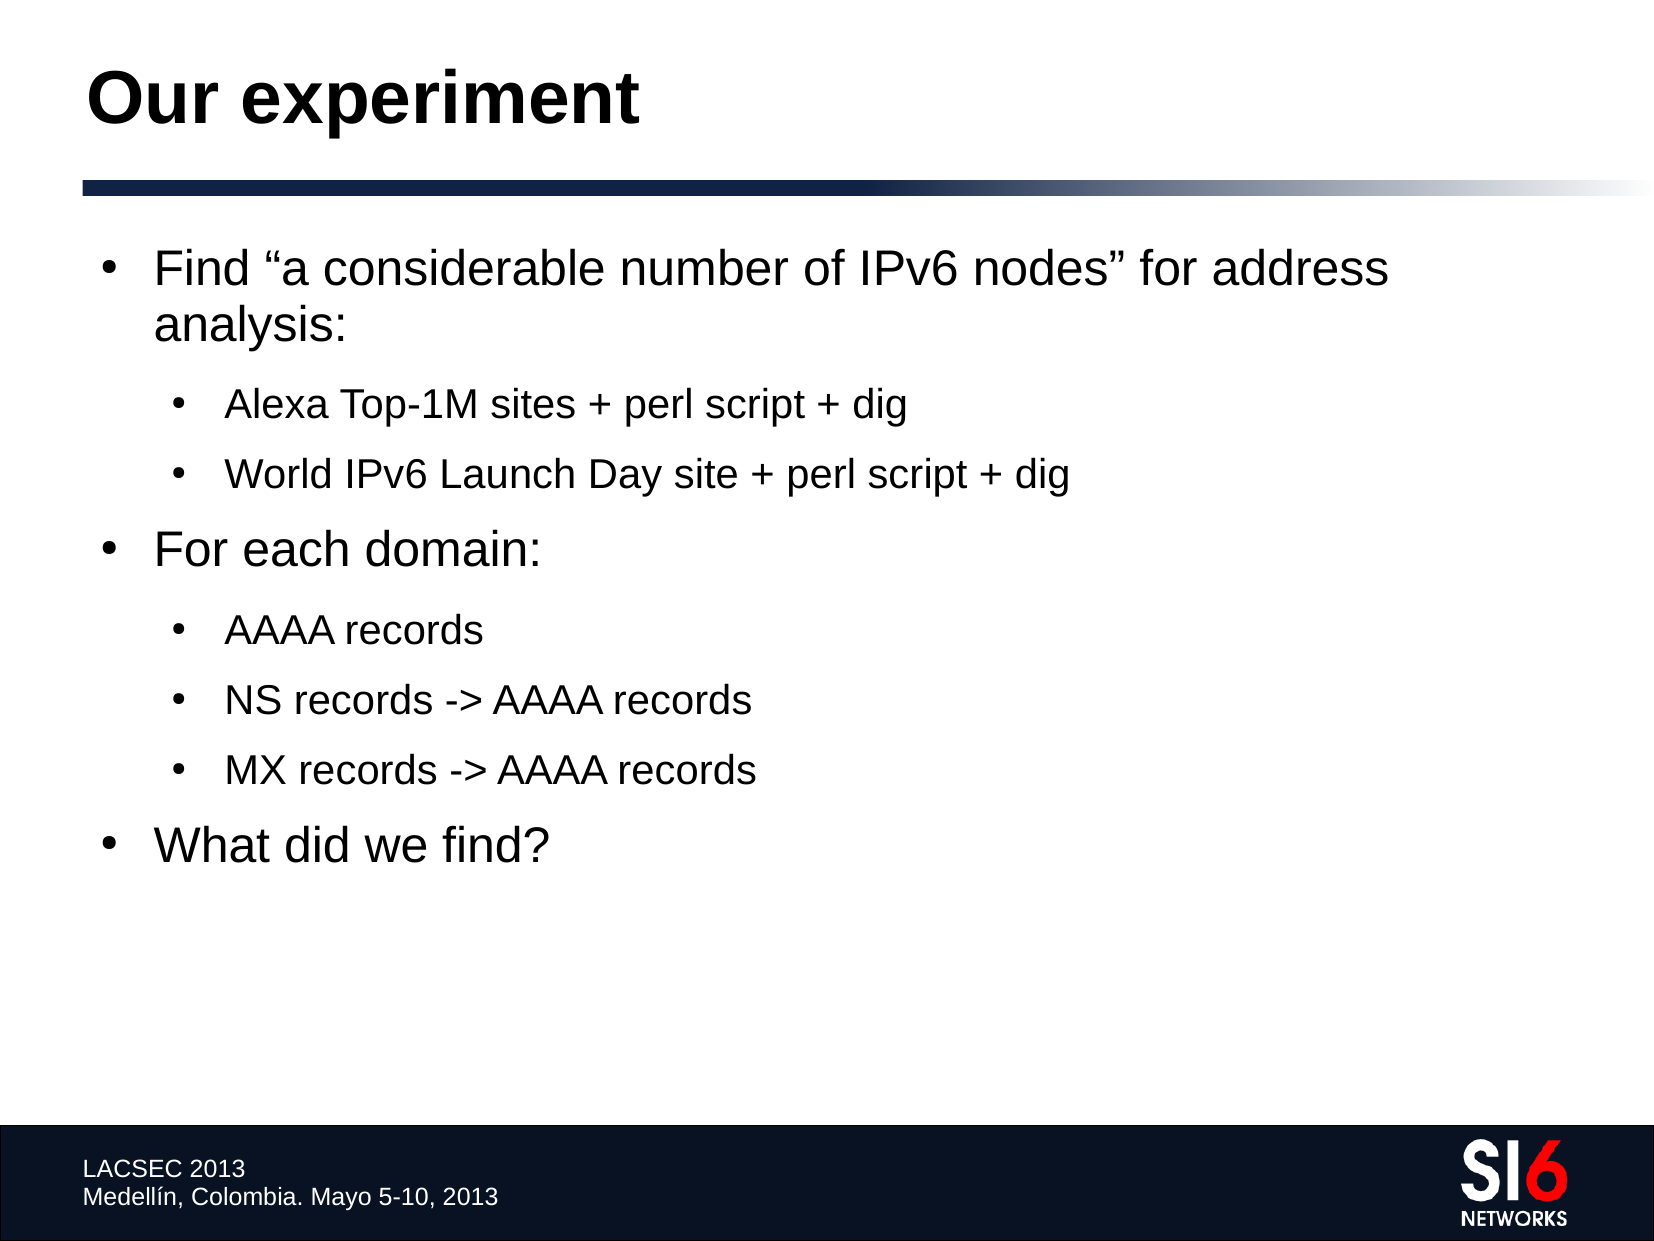

# Our experiment
Find “a considerable number of IPv6 nodes” for address analysis:
Alexa Top-1M sites + perl script + dig
World IPv6 Launch Day site + perl script + dig
For each domain:
AAAA records
NS records -> AAAA records
MX records -> AAAA records
What did we find?